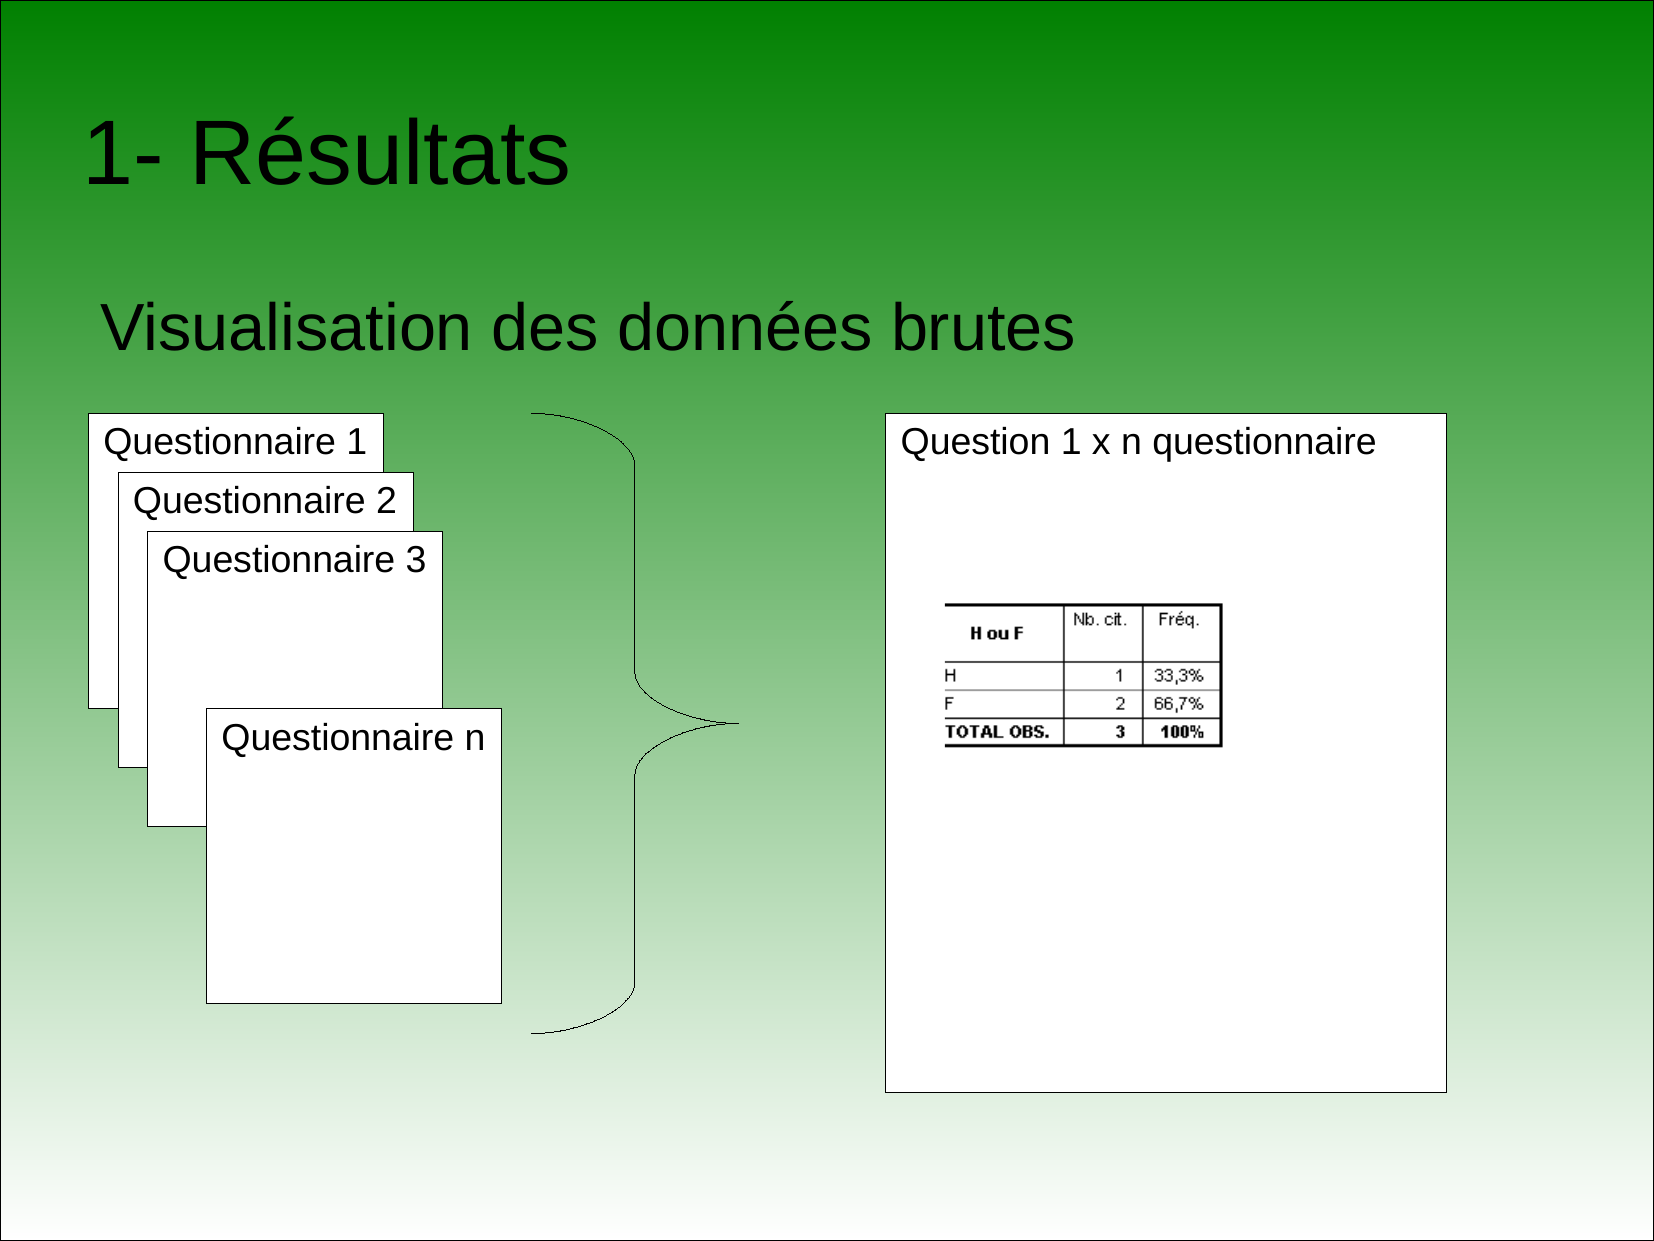

# 1- Résultats
Visualisation des données brutes
Questionnaire 1
Question 1 x n questionnaire
Questionnaire 2
Questionnaire 3
Questionnaire n